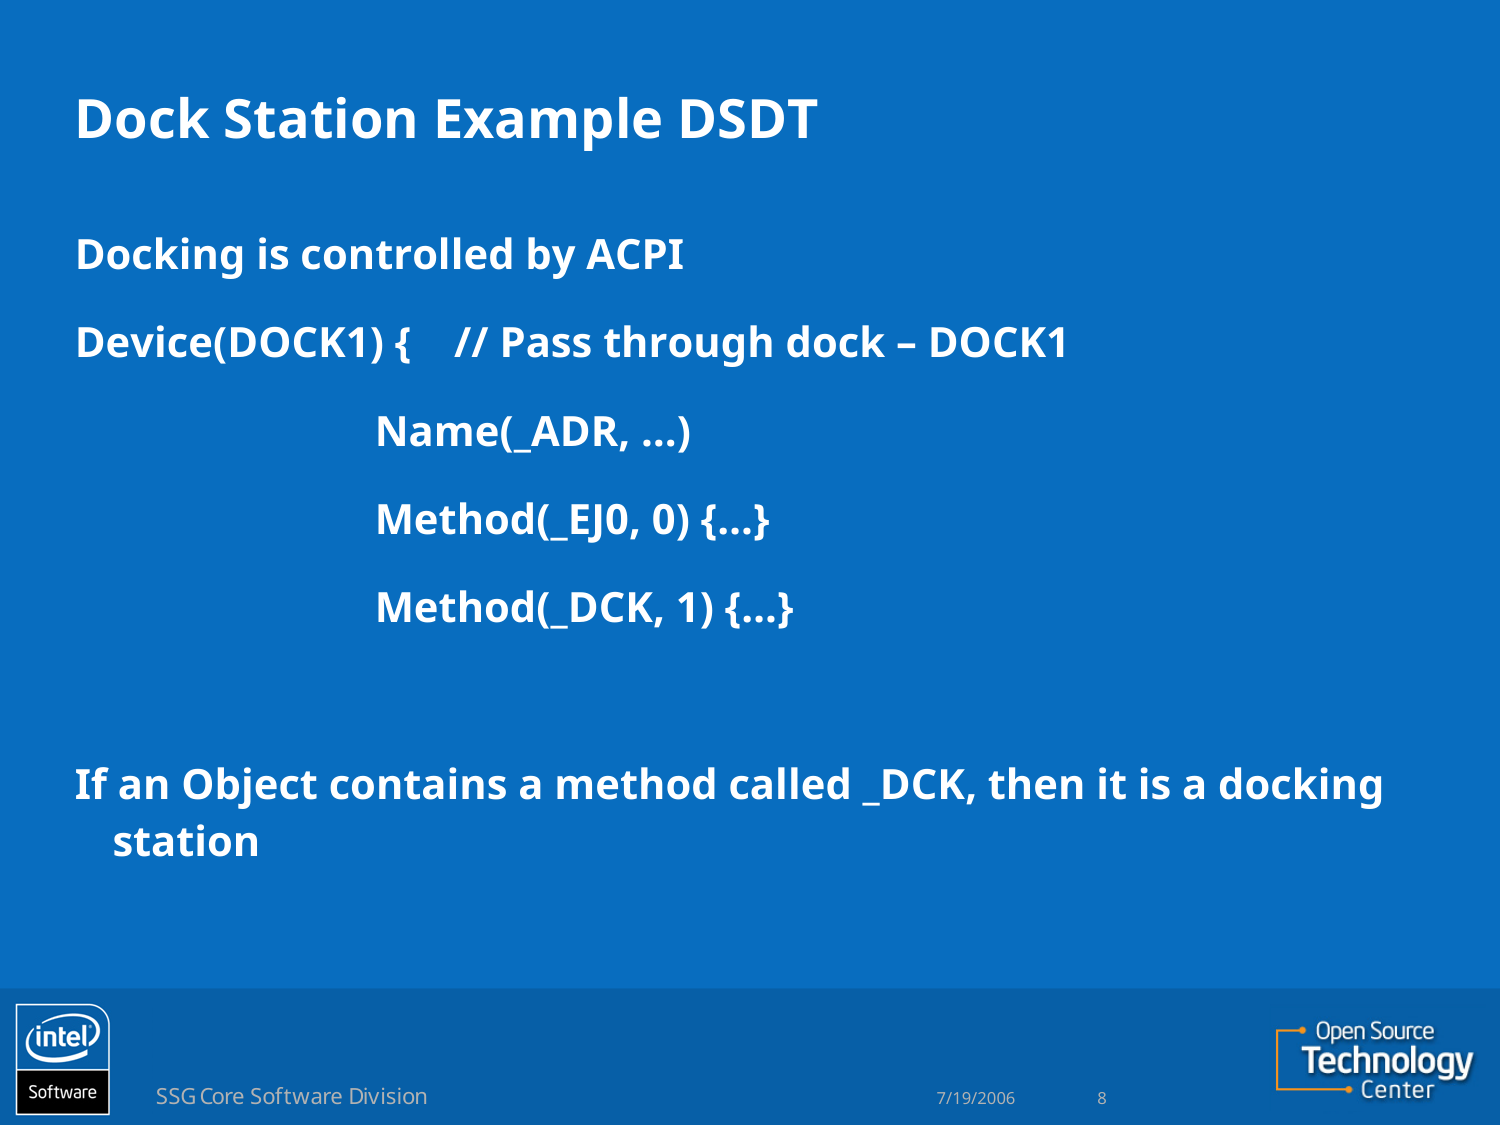

# Dock Station Example DSDT
Docking is controlled by ACPI
Device(DOCK1) { // Pass through dock – DOCK1
 		Name(_ADR, …)
 		Method(_EJ0, 0) {…}
 		Method(_DCK, 1) {…}
If an Object contains a method called _DCK, then it is a docking station